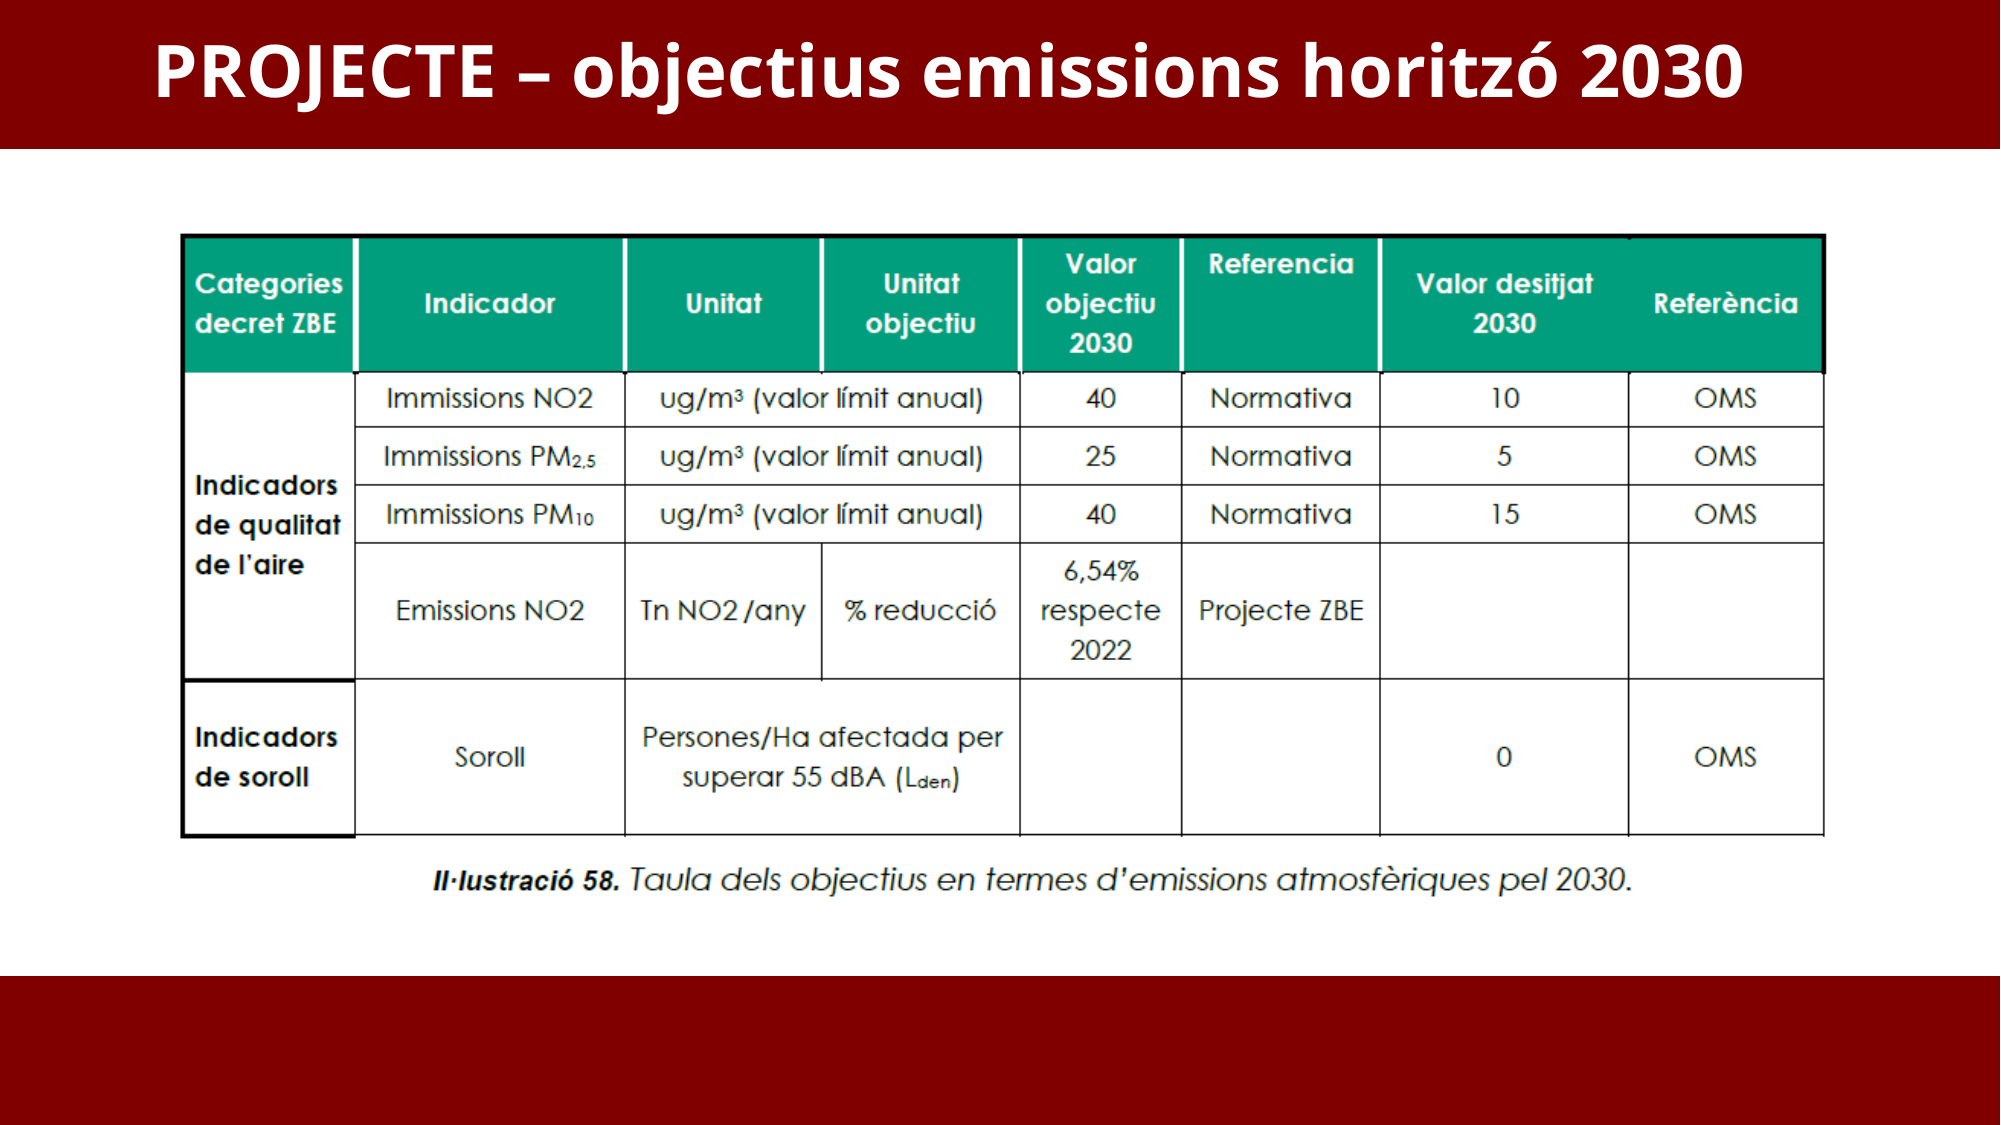

# PROJECTE – objectius emissions horitzó 2030